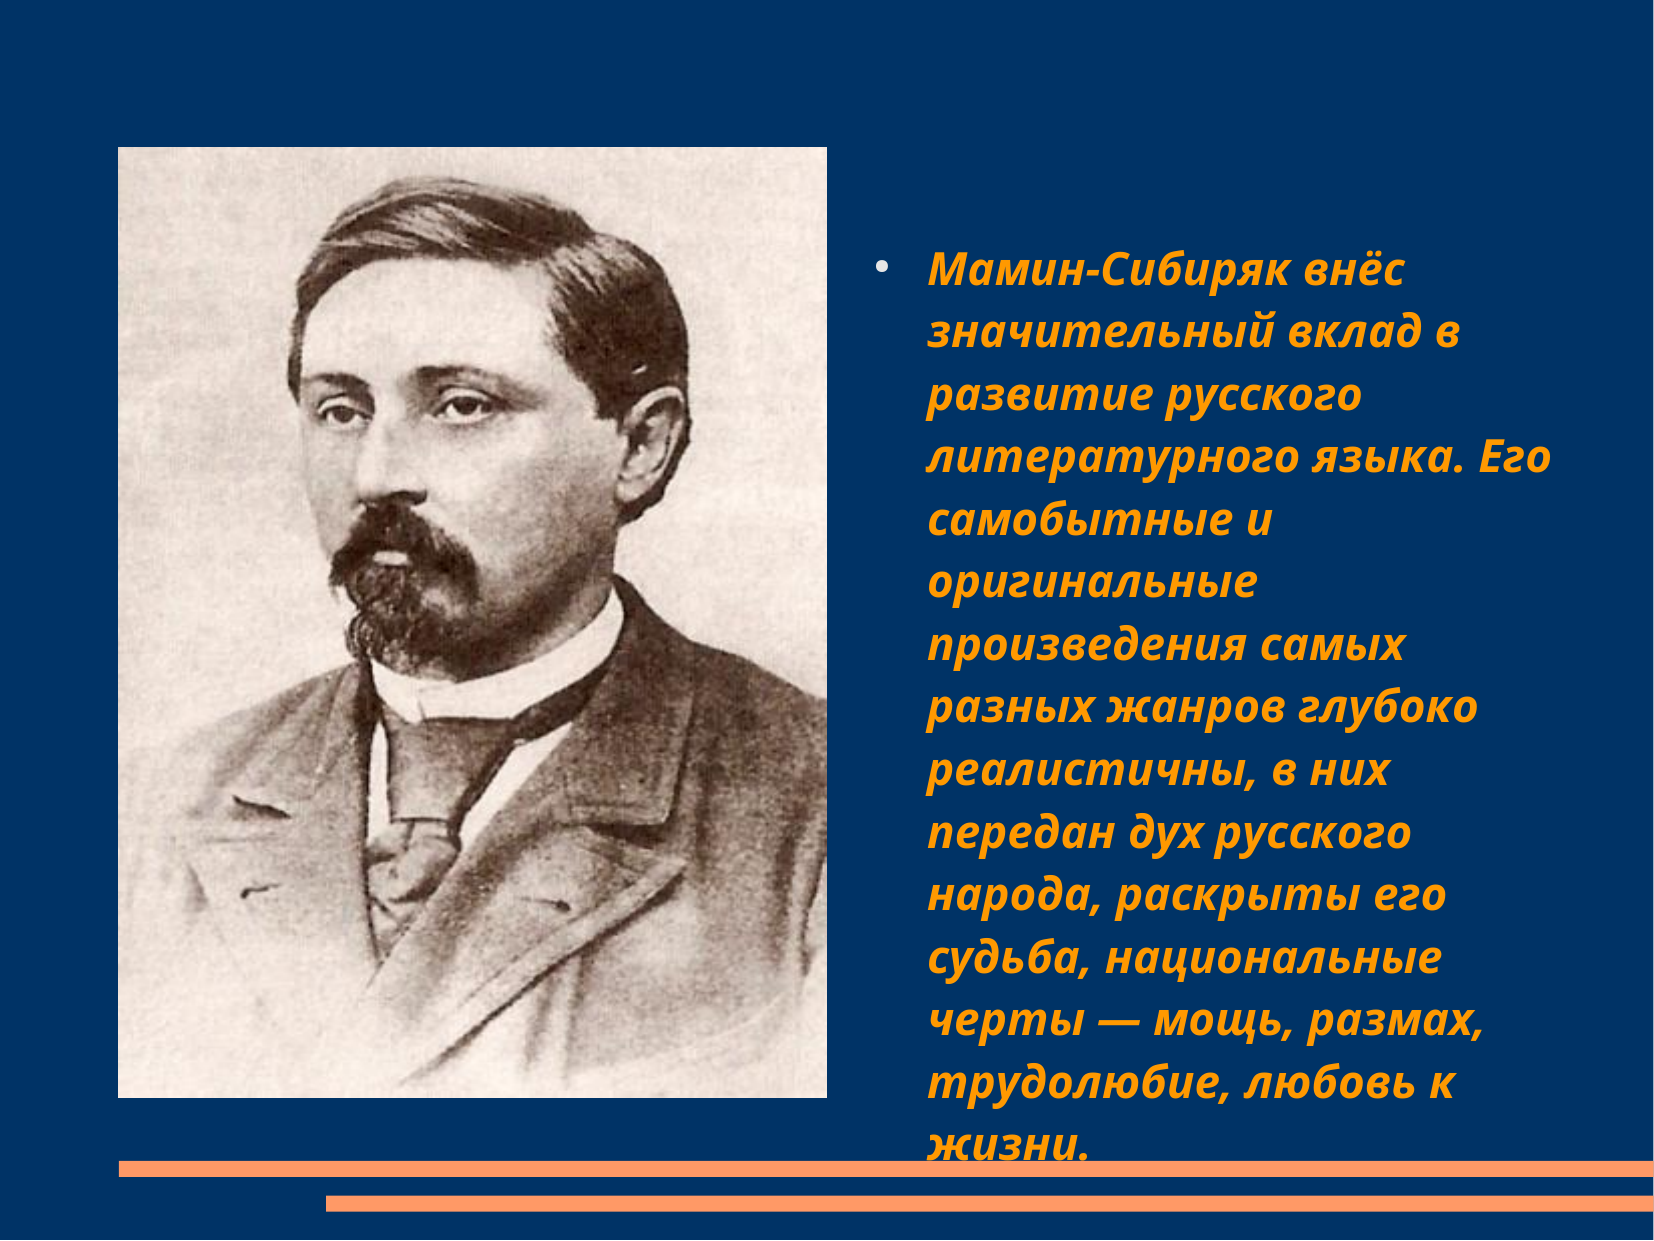

# Мамин-Сибиряк внёс значительный вклад в развитие русского литературного языка. Его самобытные и оригинальные произведения самых разных жанров глубоко реалистичны, в них передан дух русского народа, раскрыты его судьба, национальные черты — мощь, размах, трудолюбие, любовь к жизни.